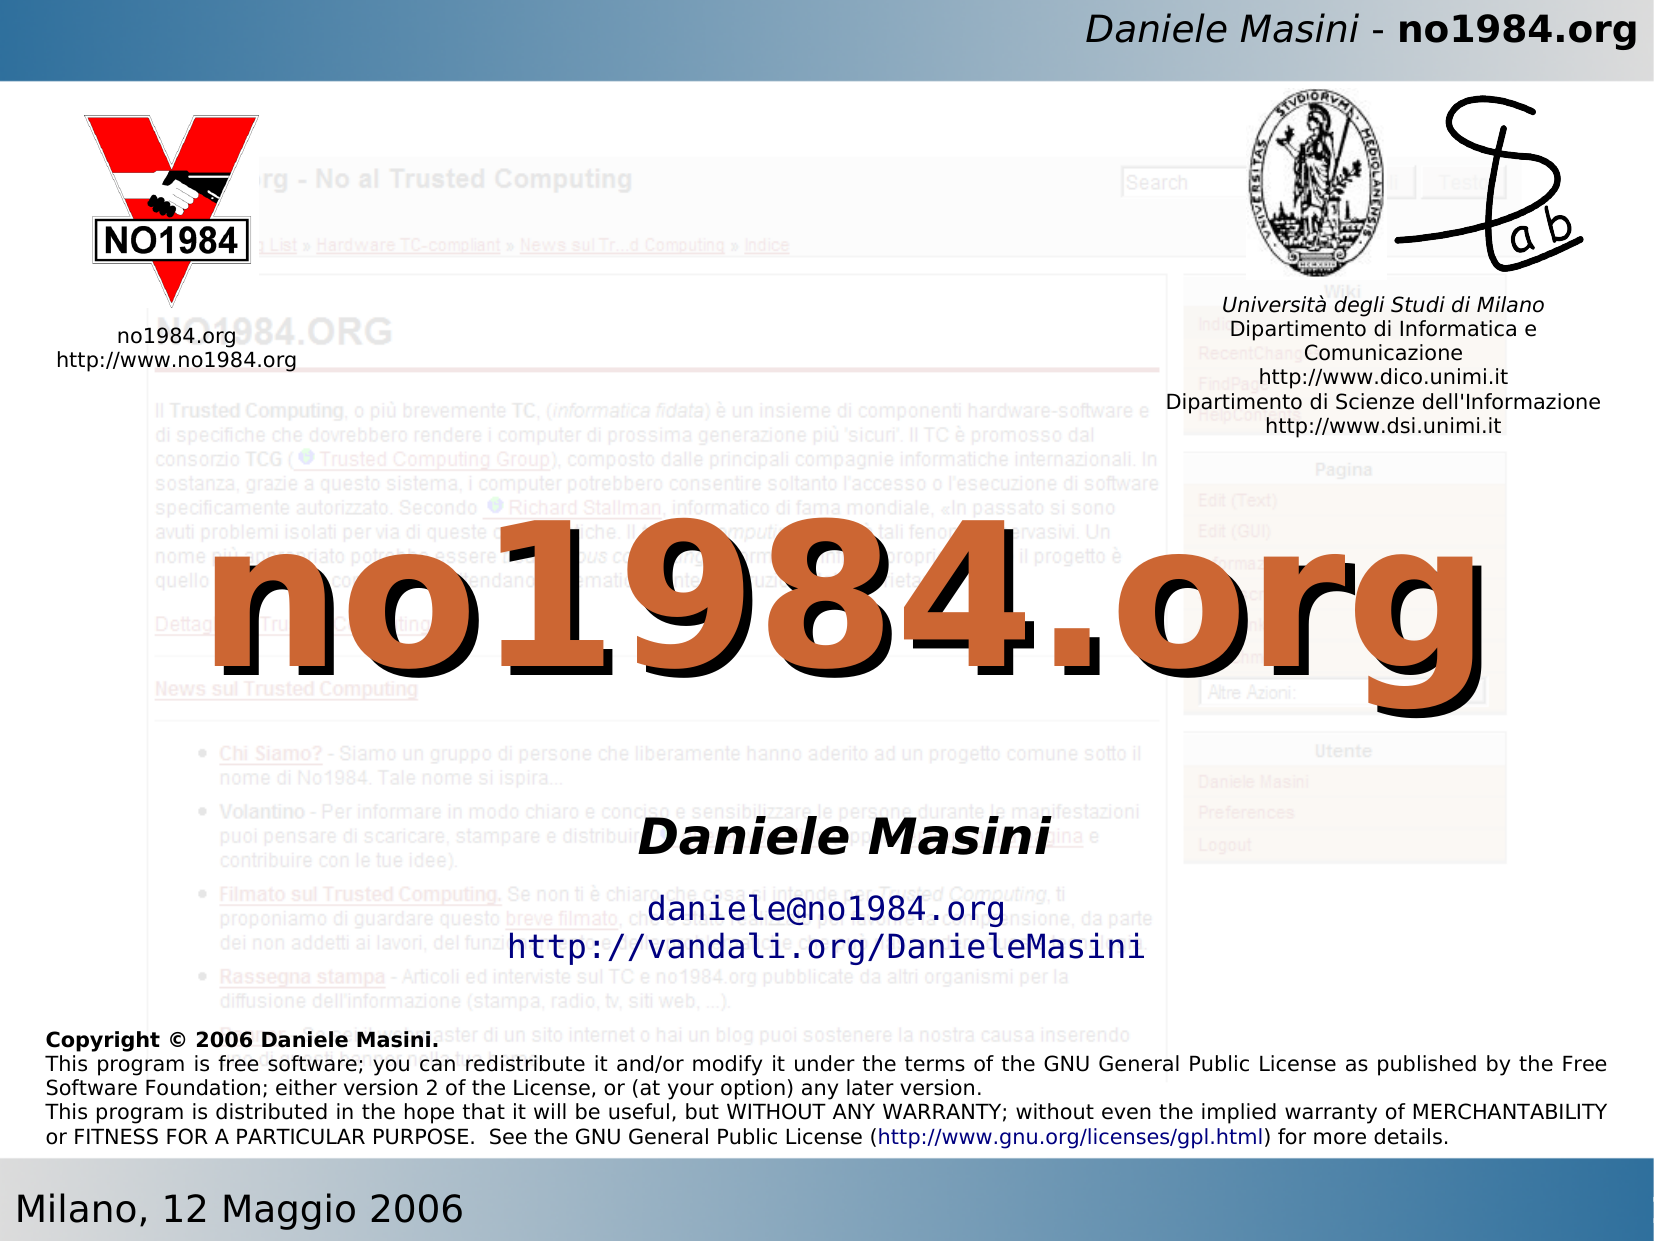

Daniele Masini - no1984.org
Università degli Studi di Milano
Dipartimento di Informatica e Comunicazione
http://www.dico.unimi.it
Dipartimento di Scienze dell'Informazione
http://www.dsi.unimi.it
no1984.org
http://www.no1984.org
no1984.org
Daniele Masini
daniele@no1984.org
http://vandali.org/DanieleMasini
Copyright © 2006 Daniele Masini.
This program is free software; you can redistribute it and/or modify it under the terms of the GNU General Public License as published by the Free Software Foundation; either version 2 of the License, or (at your option) any later version.
This program is distributed in the hope that it will be useful, but WITHOUT ANY WARRANTY; without even the implied warranty of MERCHANTABILITY or FITNESS FOR A PARTICULAR PURPOSE. See the GNU General Public License (http://www.gnu.org/licenses/gpl.html) for more details.
Milano, 12 Maggio 2006